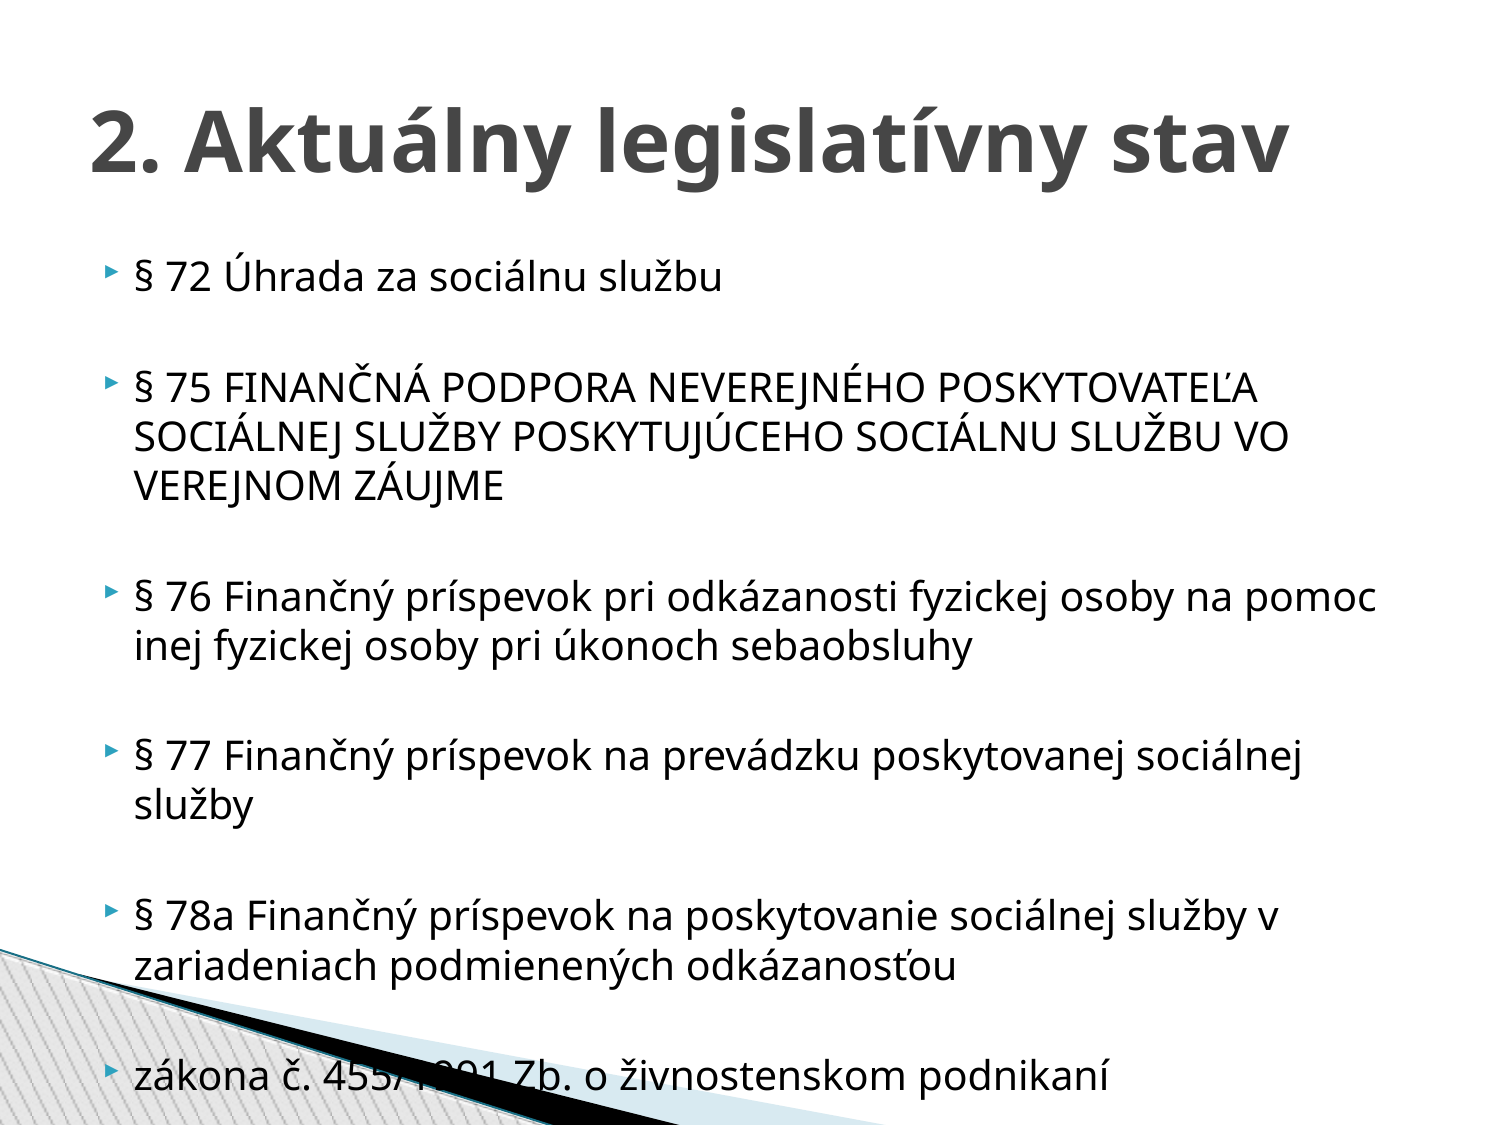

2. Aktuálny legislatívny stav
§ 72 Úhrada za sociálnu službu
§ 75 FINANČNÁ PODPORA NEVEREJNÉHO POSKYTOVATEĽA SOCIÁLNEJ SLUŽBY POSKYTUJÚCEHO SOCIÁLNU SLUŽBU VO VEREJNOM ZÁUJME
§ 76 Finančný príspevok pri odkázanosti fyzickej osoby na pomoc inej fyzickej osoby pri úkonoch sebaobsluhy
§ 77 Finančný príspevok na prevádzku poskytovanej sociálnej služby
§ 78a Finančný príspevok na poskytovanie sociálnej služby v zariadeniach podmienených odkázanosťou
zákona č. 455/1991 Zb. o živnostenskom podnikaní